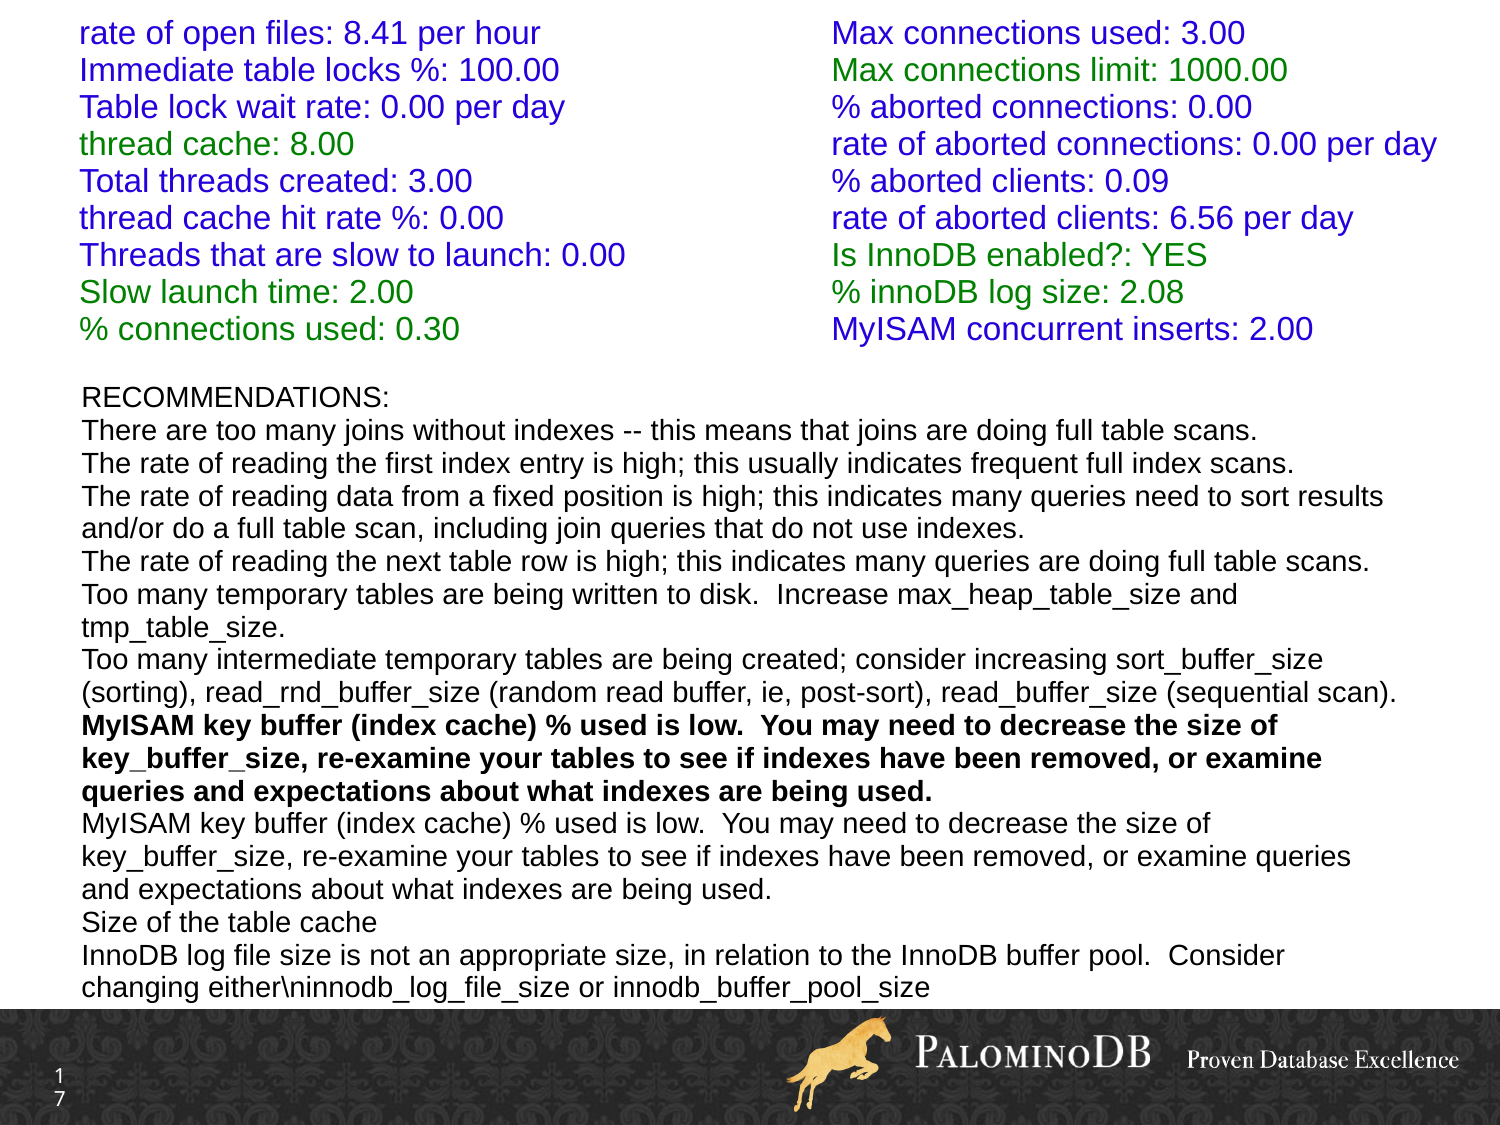

rate of open files: 8.41 per hour
Immediate table locks %: 100.00
Table lock wait rate: 0.00 per day
thread cache: 8.00
Total threads created: 3.00
thread cache hit rate %: 0.00
Threads that are slow to launch: 0.00
Slow launch time: 2.00
% connections used: 0.30
Max connections used: 3.00
Max connections limit: 1000.00
% aborted connections: 0.00
rate of aborted connections: 0.00 per day
% aborted clients: 0.09
rate of aborted clients: 6.56 per day
Is InnoDB enabled?: YES
% innoDB log size: 2.08
MyISAM concurrent inserts: 2.00
# RECOMMENDATIONS:
There are too many joins without indexes -- this means that joins are doing full table scans.
The rate of reading the first index entry is high; this usually indicates frequent full index scans.
The rate of reading data from a fixed position is high; this indicates many queries need to sort results and/or do a full table scan, including join queries that do not use indexes.
The rate of reading the next table row is high; this indicates many queries are doing full table scans.
Too many temporary tables are being written to disk. Increase max_heap_table_size and tmp_table_size.
Too many intermediate temporary tables are being created; consider increasing sort_buffer_size (sorting), read_rnd_buffer_size (random read buffer, ie, post-sort), read_buffer_size (sequential scan).
MyISAM key buffer (index cache) % used is low. You may need to decrease the size of key_buffer_size, re-examine your tables to see if indexes have been removed, or examine queries and expectations about what indexes are being used.
MyISAM key buffer (index cache) % used is low. You may need to decrease the size of key_buffer_size, re-examine your tables to see if indexes have been removed, or examine queries and expectations about what indexes are being used.
Size of the table cache
InnoDB log file size is not an appropriate size, in relation to the InnoDB buffer pool. Consider changing either\ninnodb_log_file_size or innodb_buffer_pool_size